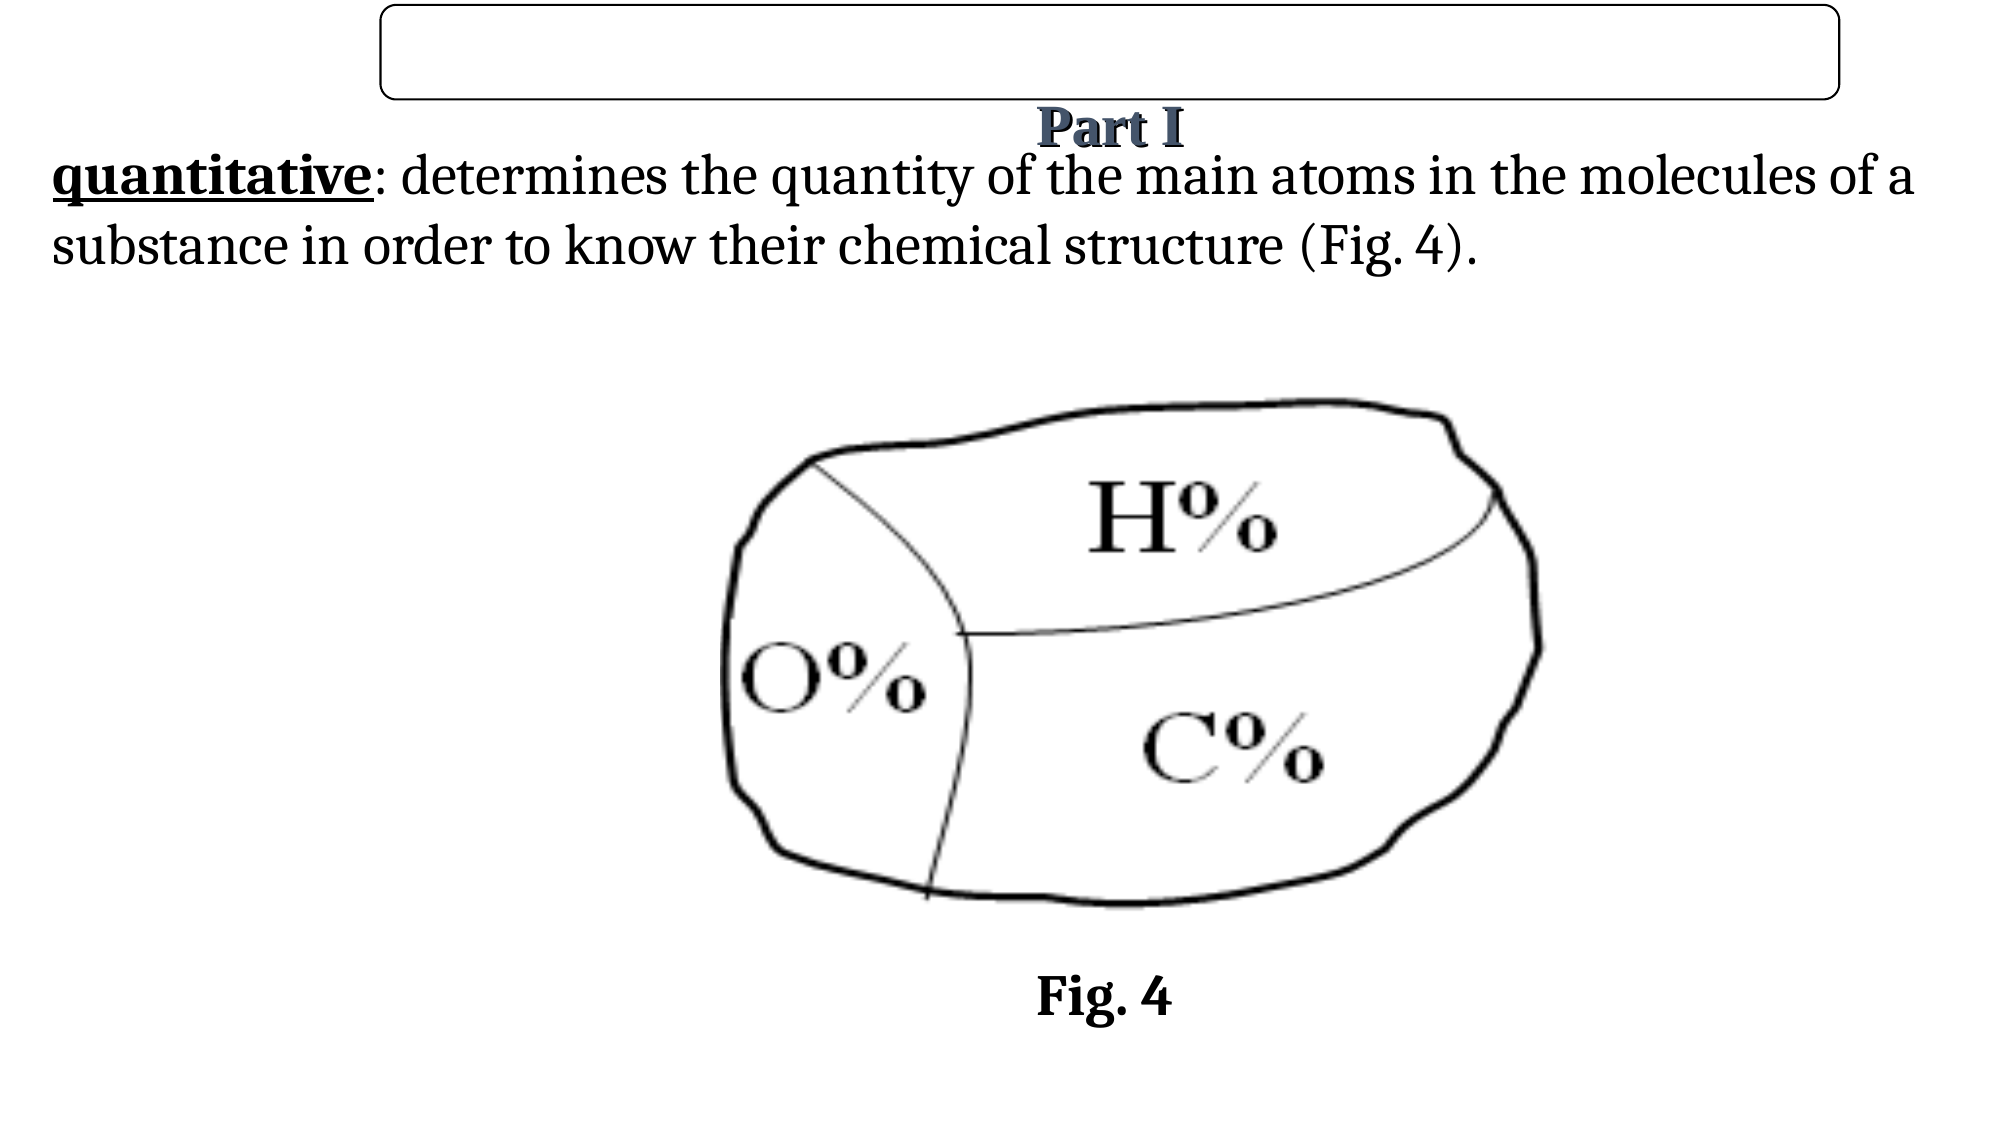

Part I
quantitative: determines the quantity of the main atoms in the molecules of a substance in order to know their chemical structure (Fig. 4).
Fig. 4